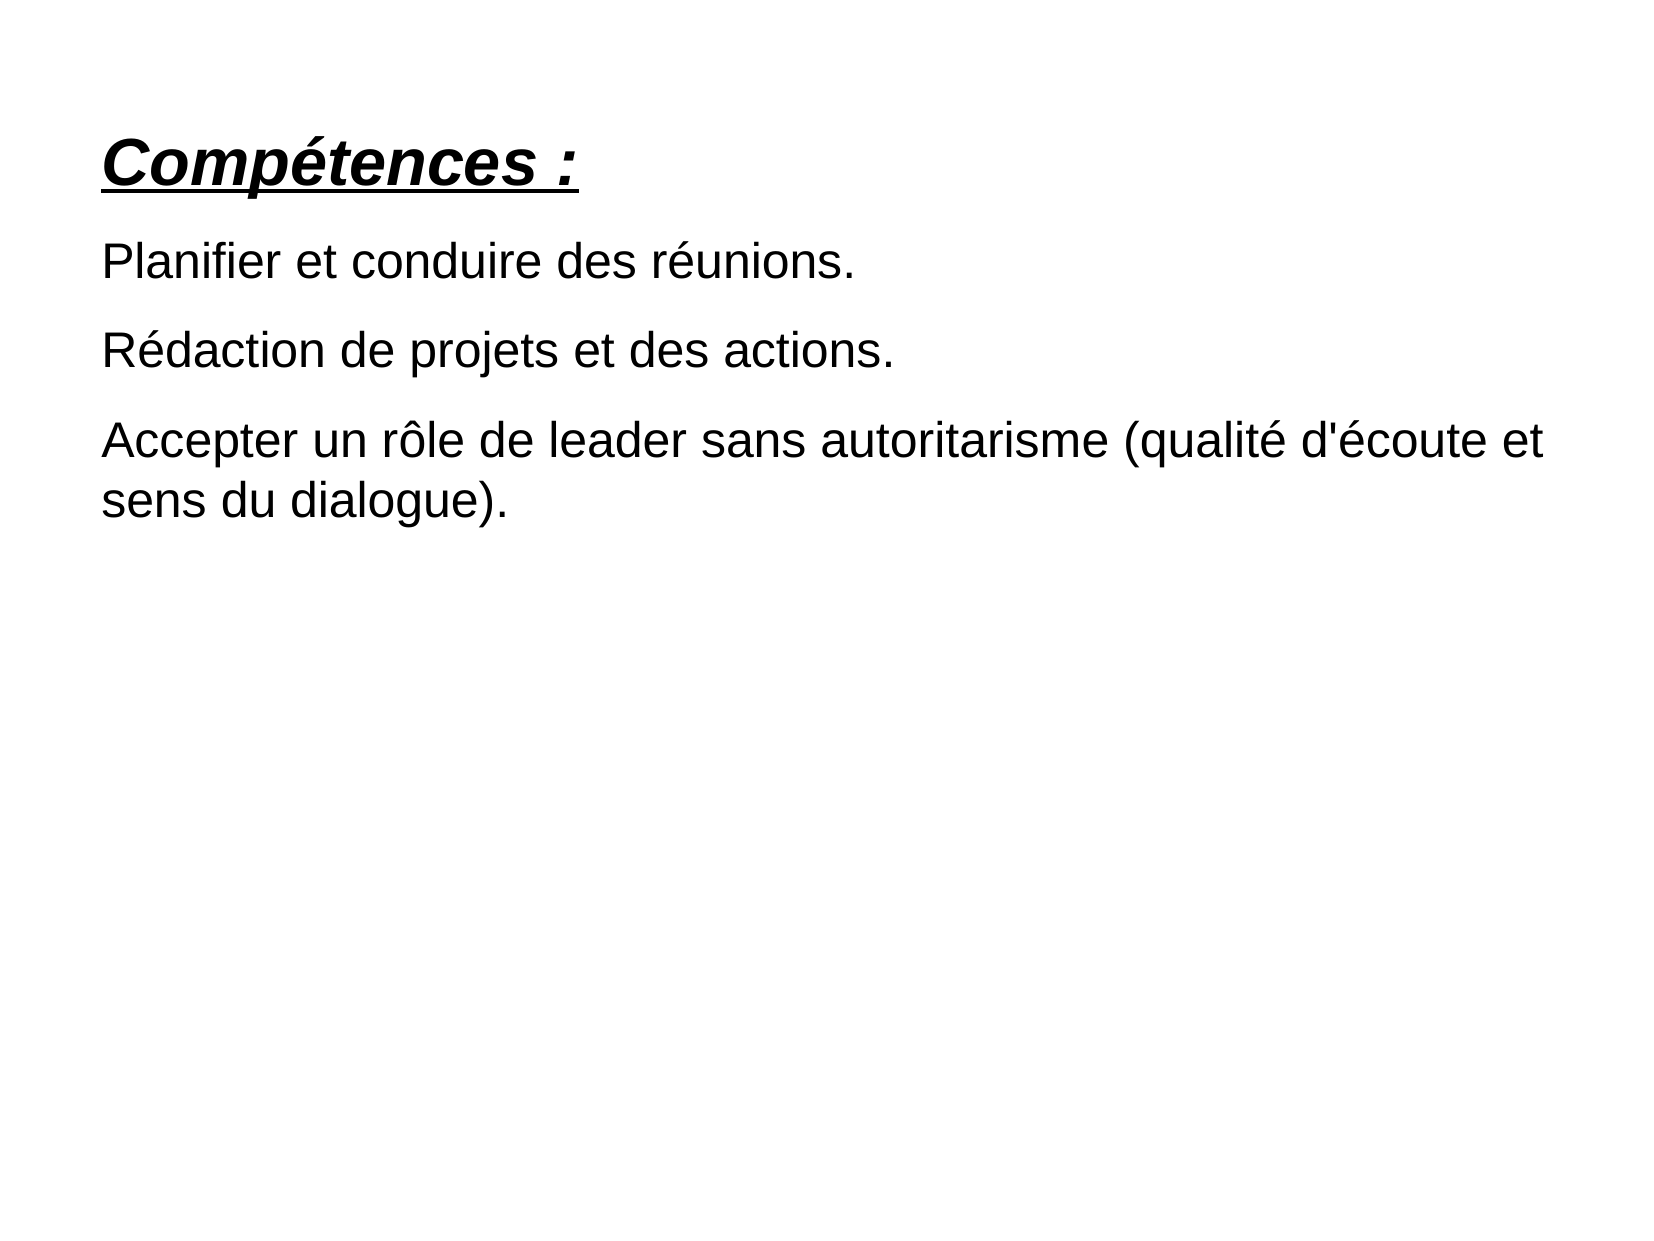

Compétences :
Planifier et conduire des réunions.
Rédaction de projets et des actions.
Accepter un rôle de leader sans autoritarisme (qualité d'écoute et sens du dialogue).